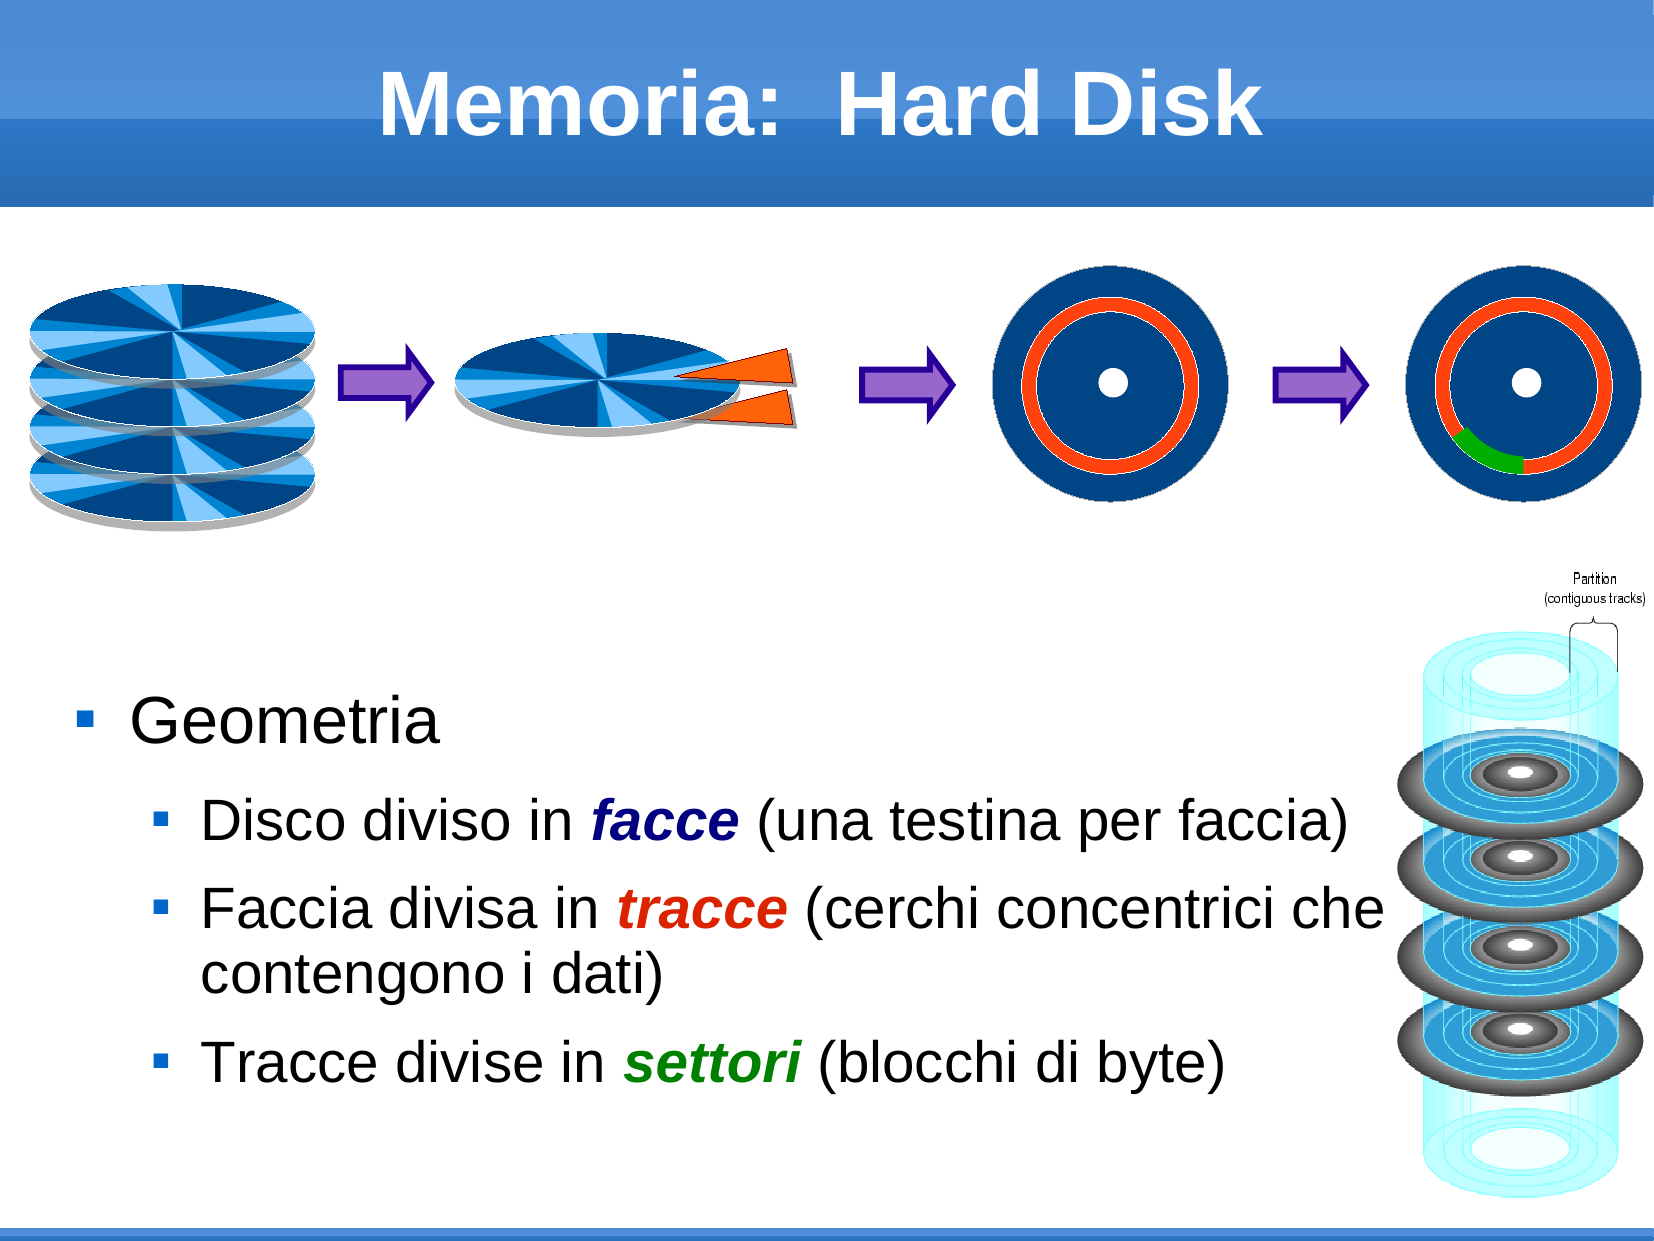

# Memoria: Hard Disk
Geometria
Disco diviso in facce (una testina per faccia)
Faccia divisa in tracce (cerchi concentrici che contengono i dati)
Tracce divise in settori (blocchi di byte)